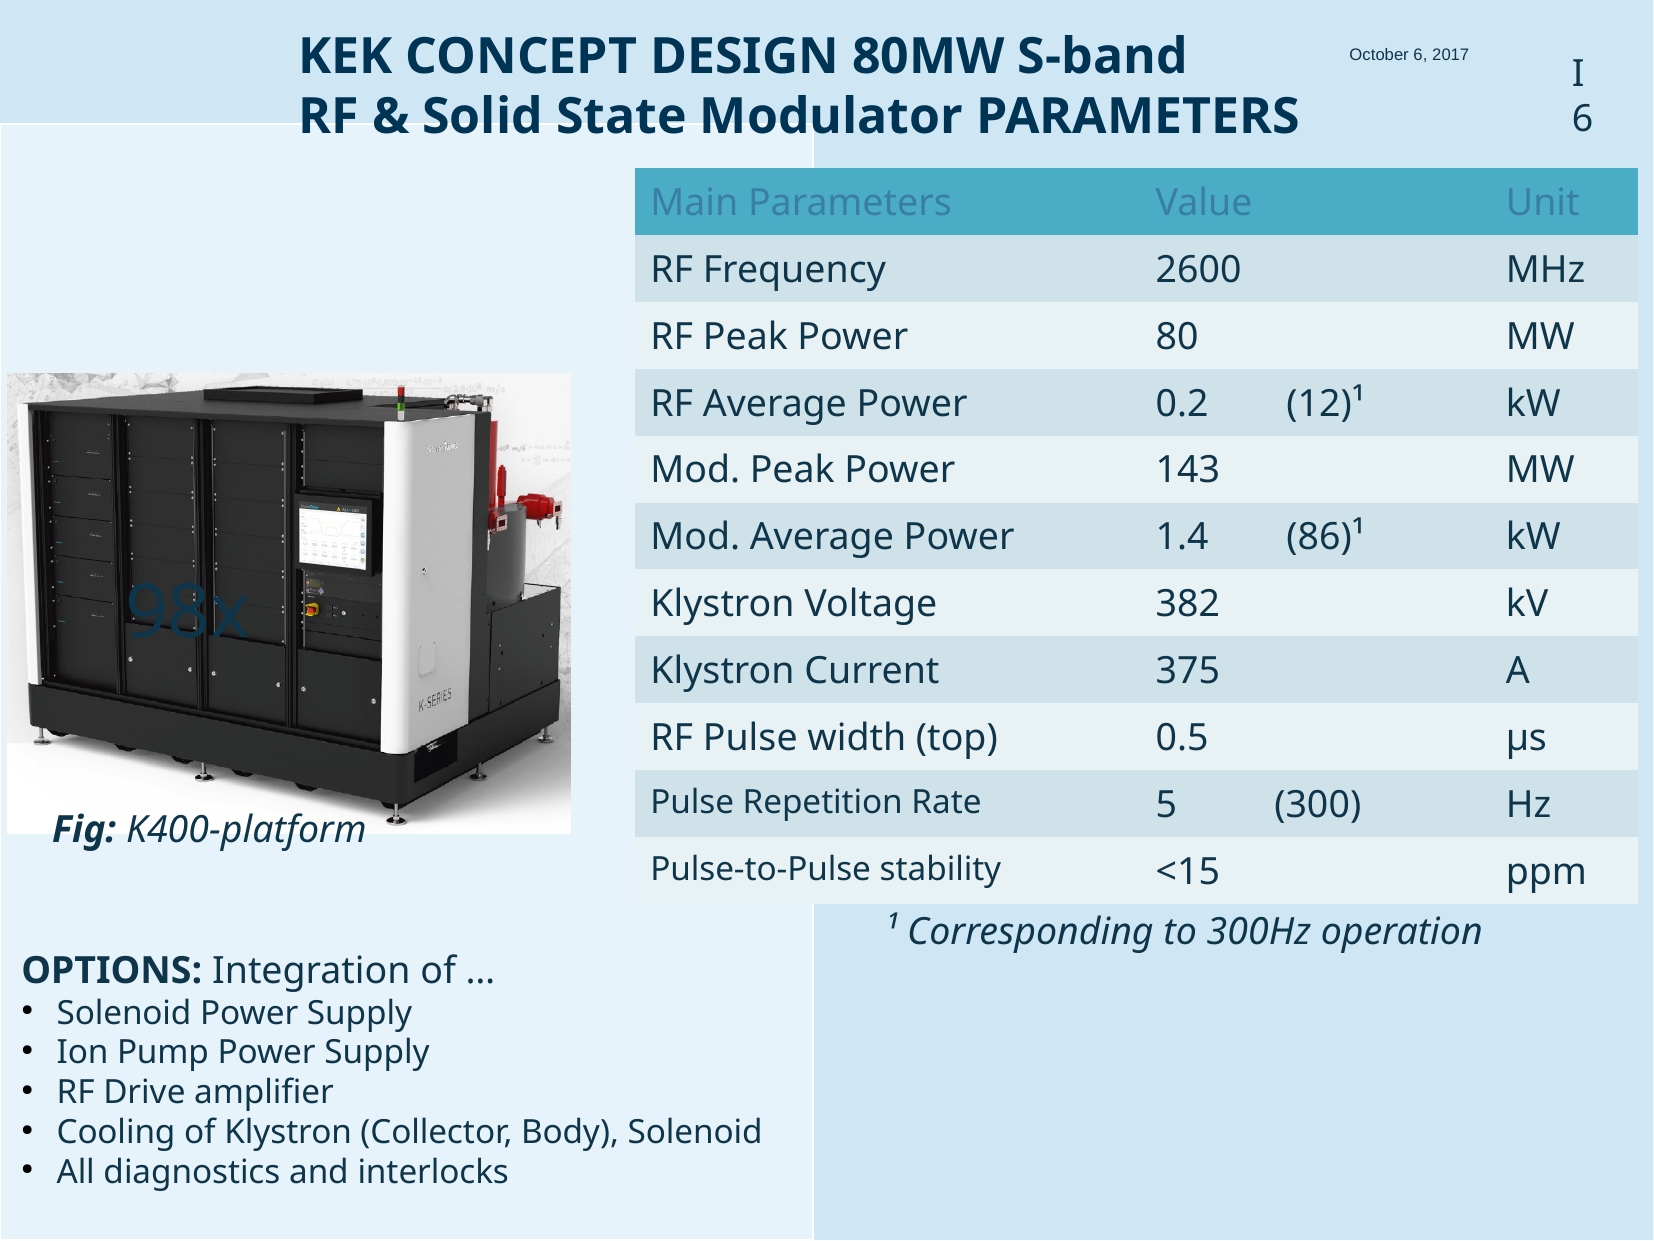

# KEK CONCEPT DESIGN 80MW S-band RF & Solid State Modulator PARAMETERS
I
| Main Parameters | Value | Unit |
| --- | --- | --- |
| RF Frequency | 2600 | MHz |
| RF Peak Power | 80 | MW |
| RF Average Power | 0.2 (12)¹ | kW |
| Mod. Peak Power | 143 | MW |
| Mod. Average Power | 1.4 (86)¹ | kW |
| Klystron Voltage | 382 | kV |
| Klystron Current | 375 | A |
| RF Pulse width (top) | 0.5 | µs |
| Pulse Repetition Rate | 5 (300) | Hz |
| Pulse-to-Pulse stability | <15 | ppm |
98x
Fig: K400-platform
¹ Corresponding to 300Hz operation
OPTIONS: Integration of …
Solenoid Power Supply
Ion Pump Power Supply
RF Drive amplifier
Cooling of Klystron (Collector, Body), Solenoid
All diagnostics and interlocks